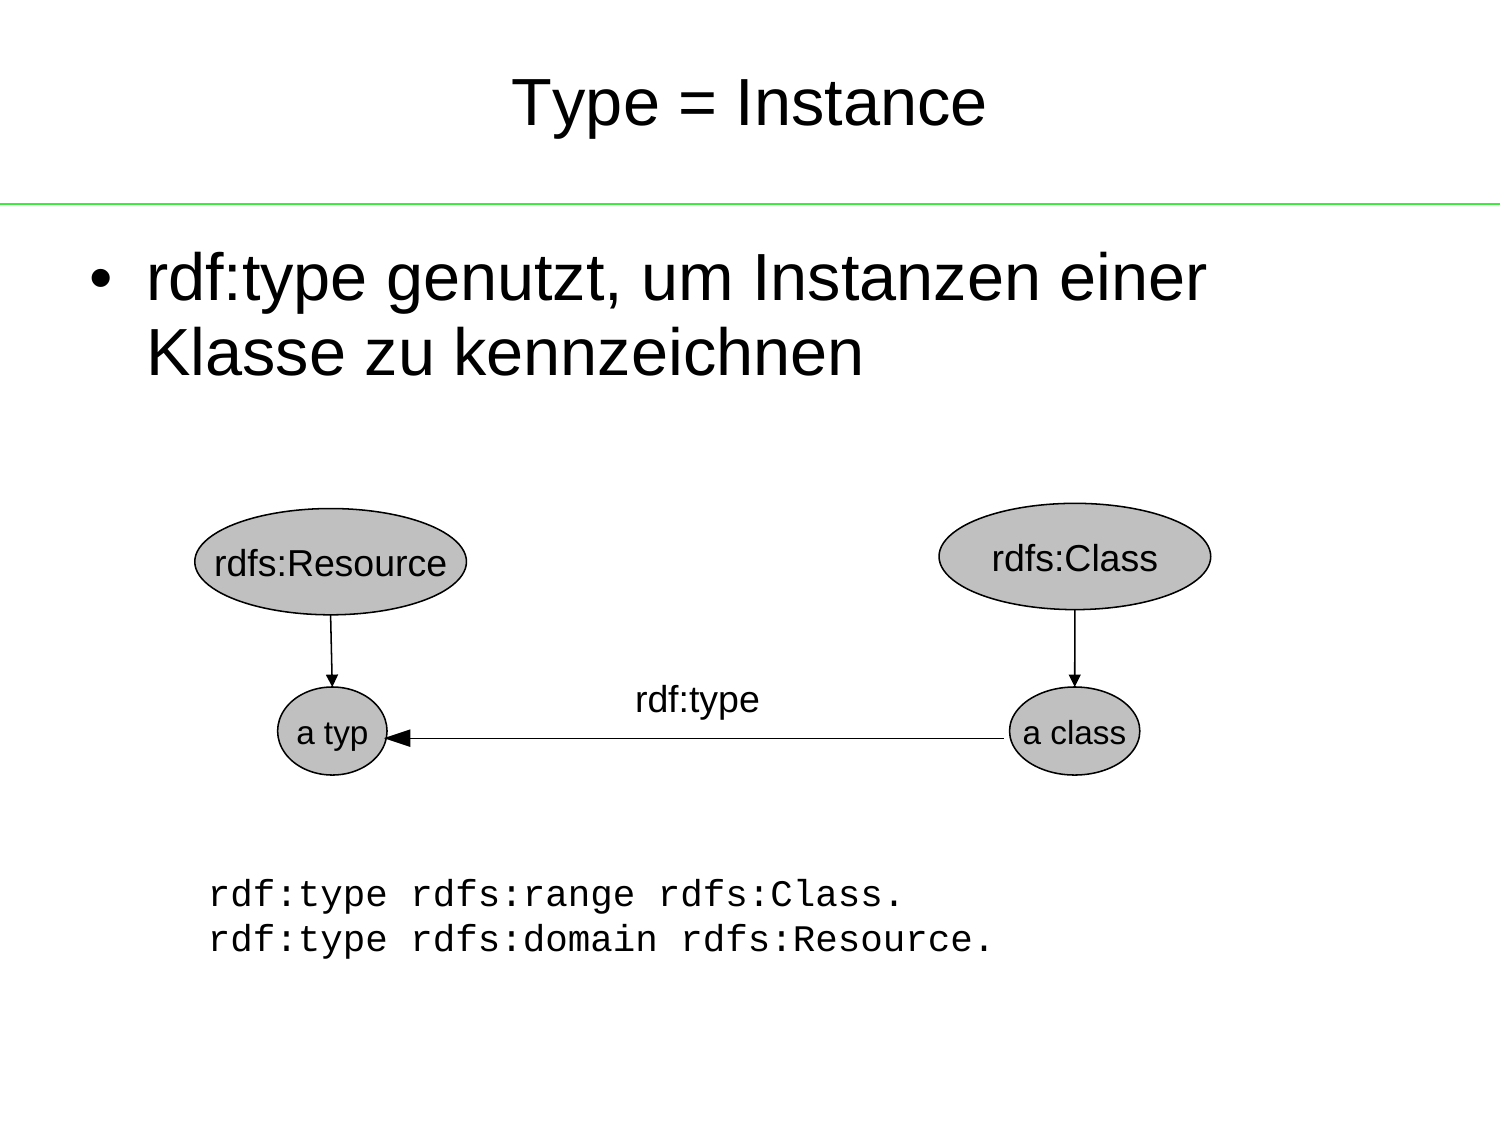

# Type = Instance
rdf:type genutzt, um Instanzen einer Klasse zu kennzeichnen
rdfs:Class
rdfs:Resource
rdf:type
a typ
a class
rdf:type rdfs:range rdfs:Class.
rdf:type rdfs:domain rdfs:Resource.